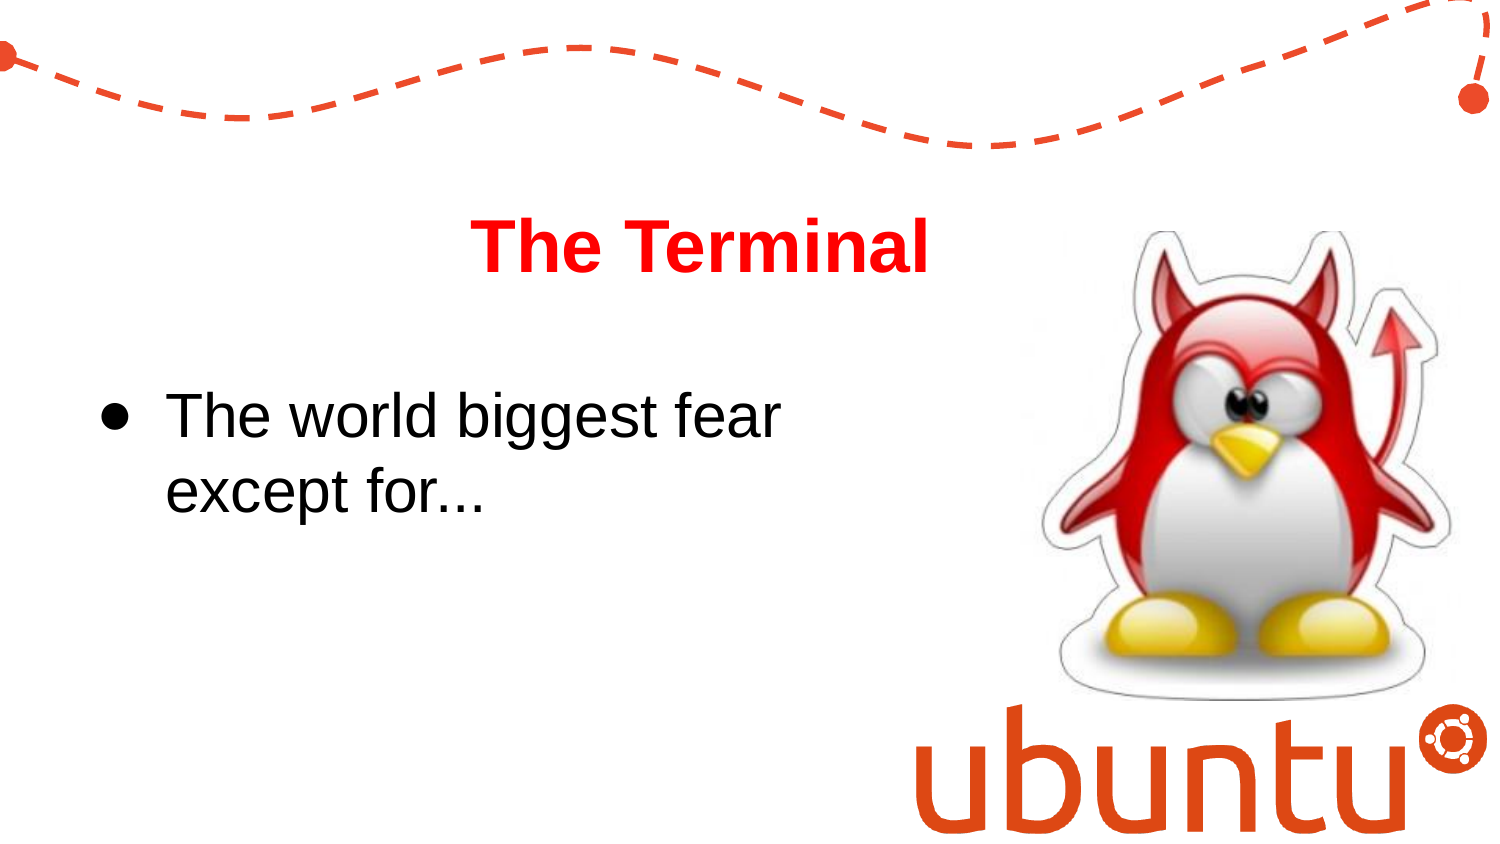

# The Terminal
The world biggest fear except for...